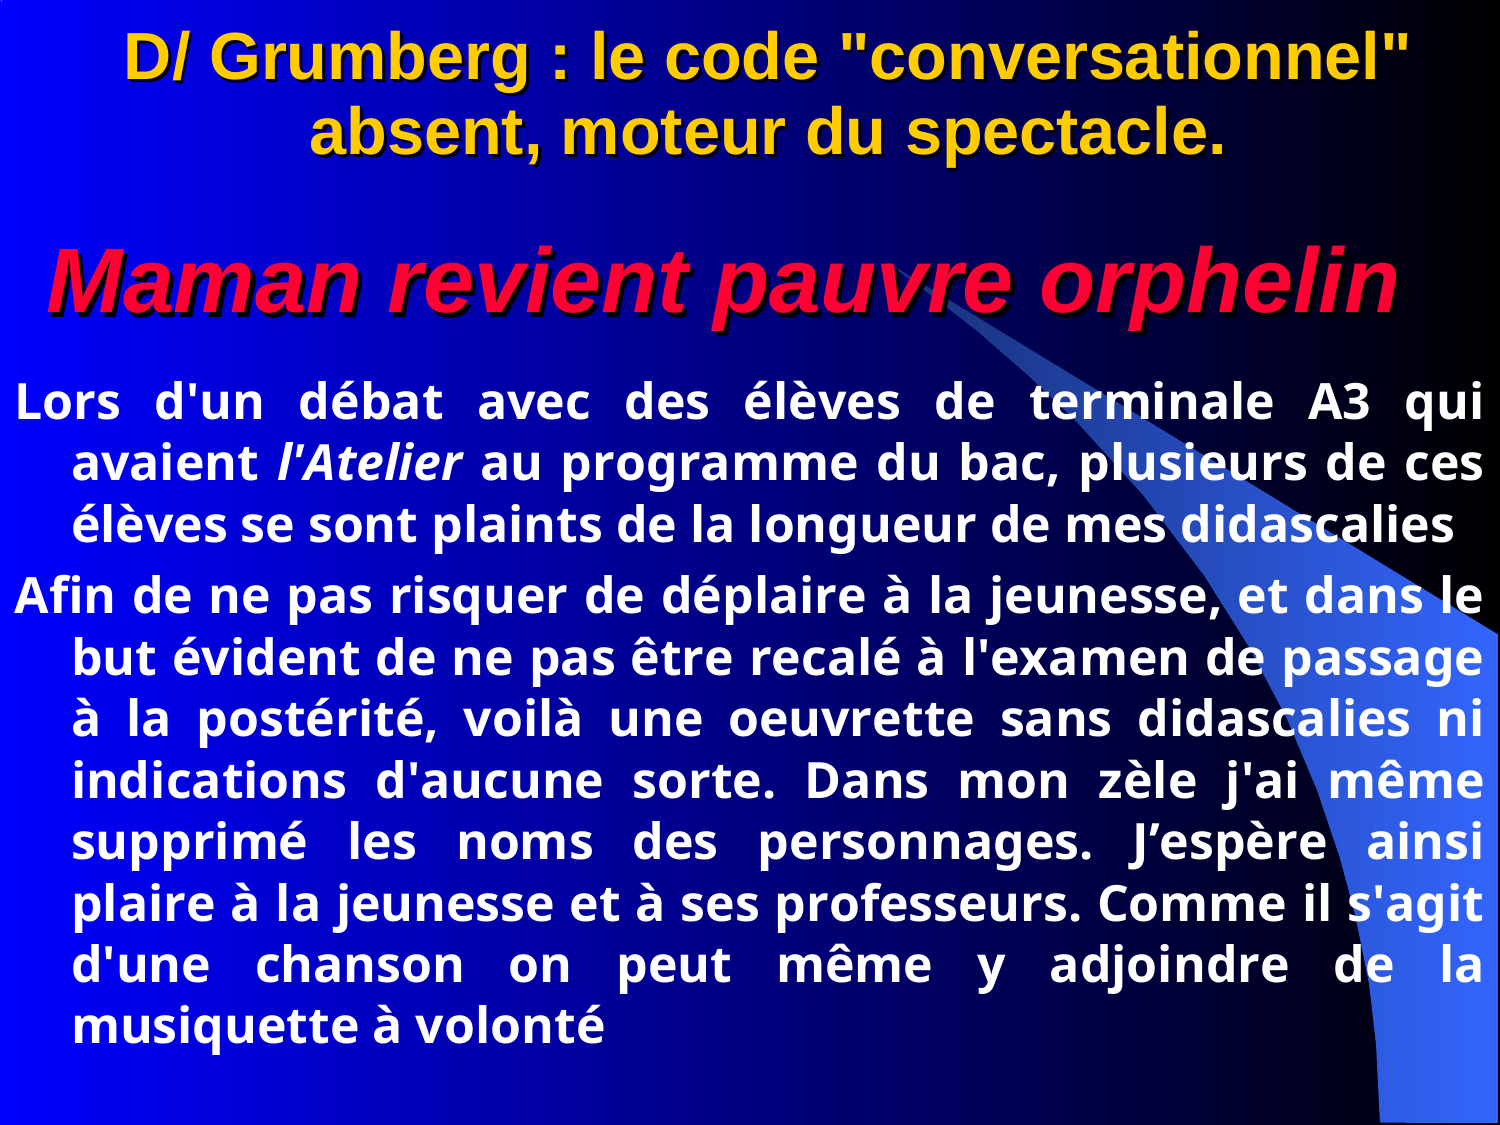

# D/ Grumberg : le code "conversationnel" absent, moteur du spectacle.
Maman revient pauvre orphelin
Lors d'un débat avec des élèves de terminale A3 qui avaient l'Atelier au programme du bac, plusieurs de ces élèves se sont plaints de la longueur de mes didascalies
Afin de ne pas risquer de déplaire à la jeunesse, et dans le but évident de ne pas être recalé à l'examen de passage à la postérité, voilà une oeuvrette sans didascalies ni indications d'aucune sorte. Dans mon zèle j'ai même supprimé les noms des personnages. J’espère ainsi plaire à la jeunesse et à ses professeurs. Comme il s'agit d'une chanson on peut même y adjoindre de la musiquette à volonté
Jean Claude Grumberg
.